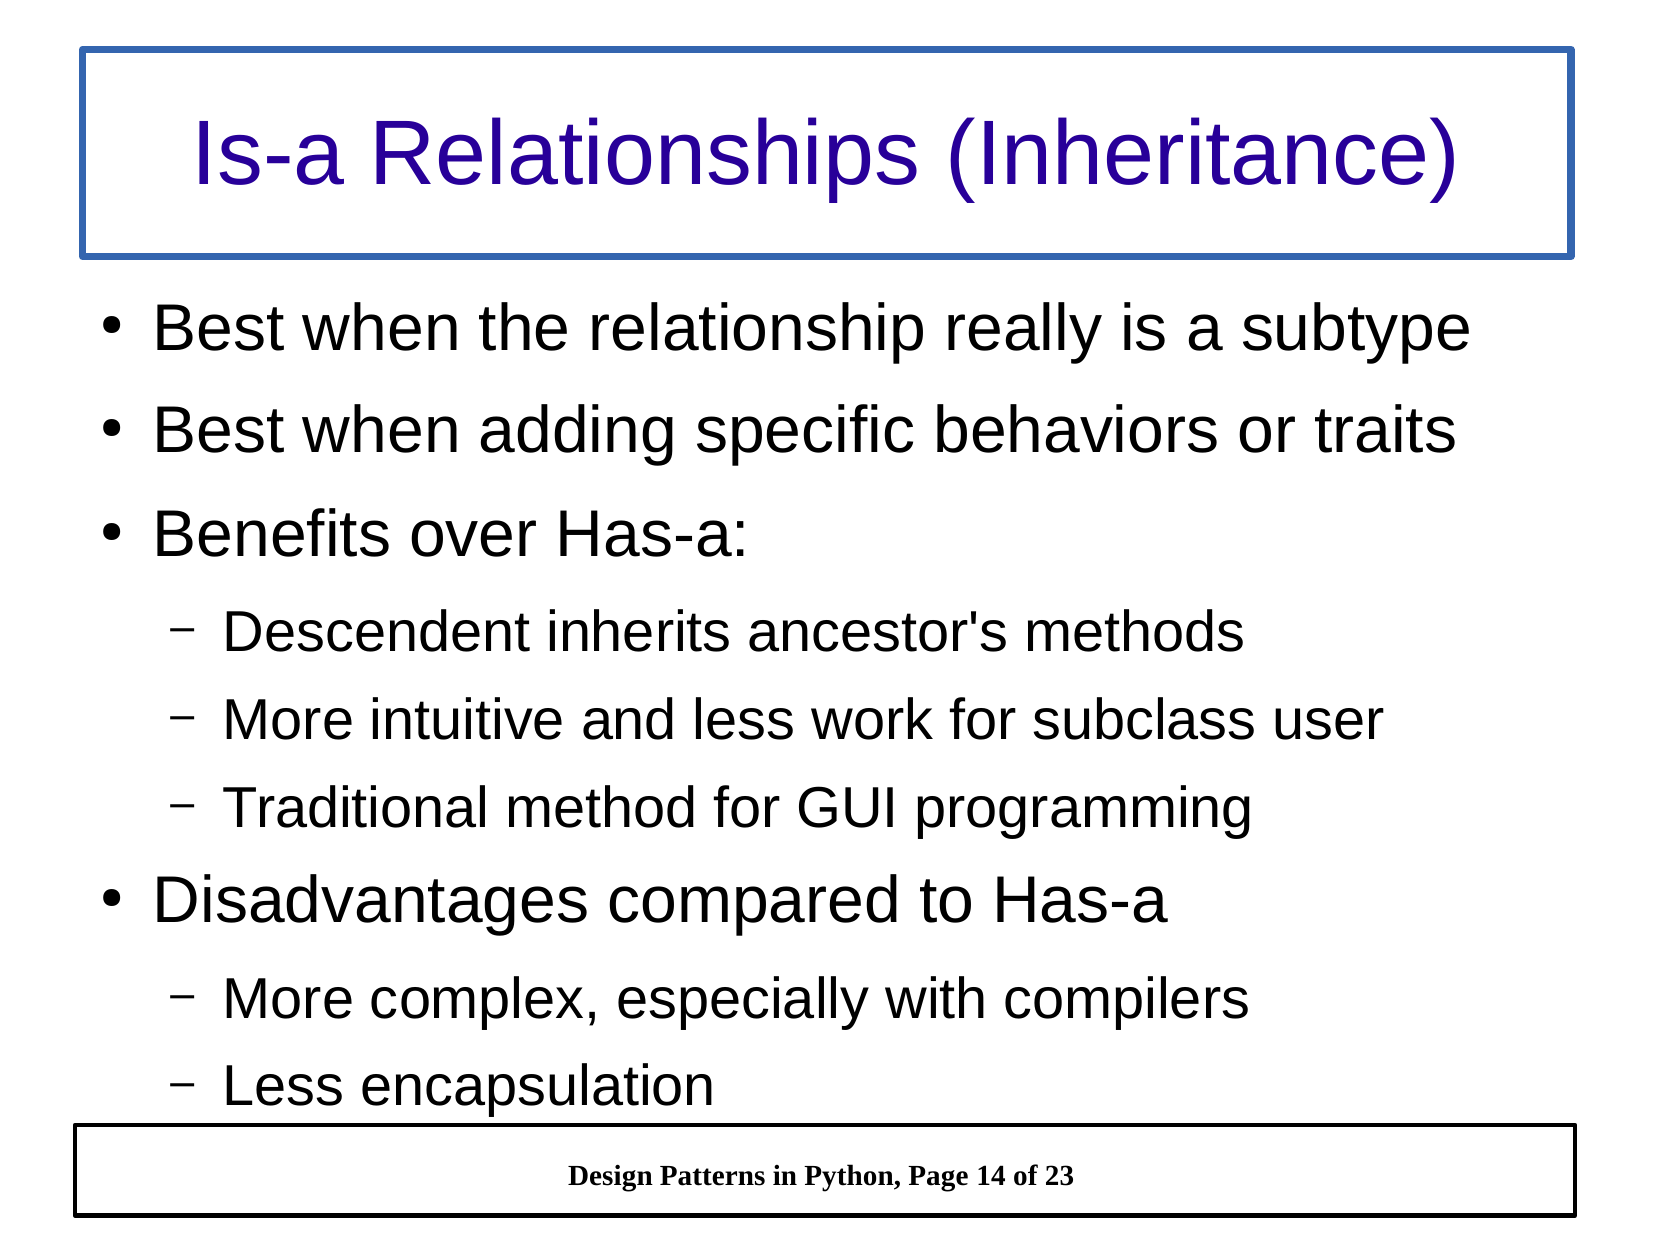

# Is-a Relationships (Inheritance)
Best when the relationship really is a subtype
Best when adding specific behaviors or traits
Benefits over Has-a:
Descendent inherits ancestor's methods
More intuitive and less work for subclass user
Traditional method for GUI programming
Disadvantages compared to Has-a
More complex, especially with compilers
Less encapsulation